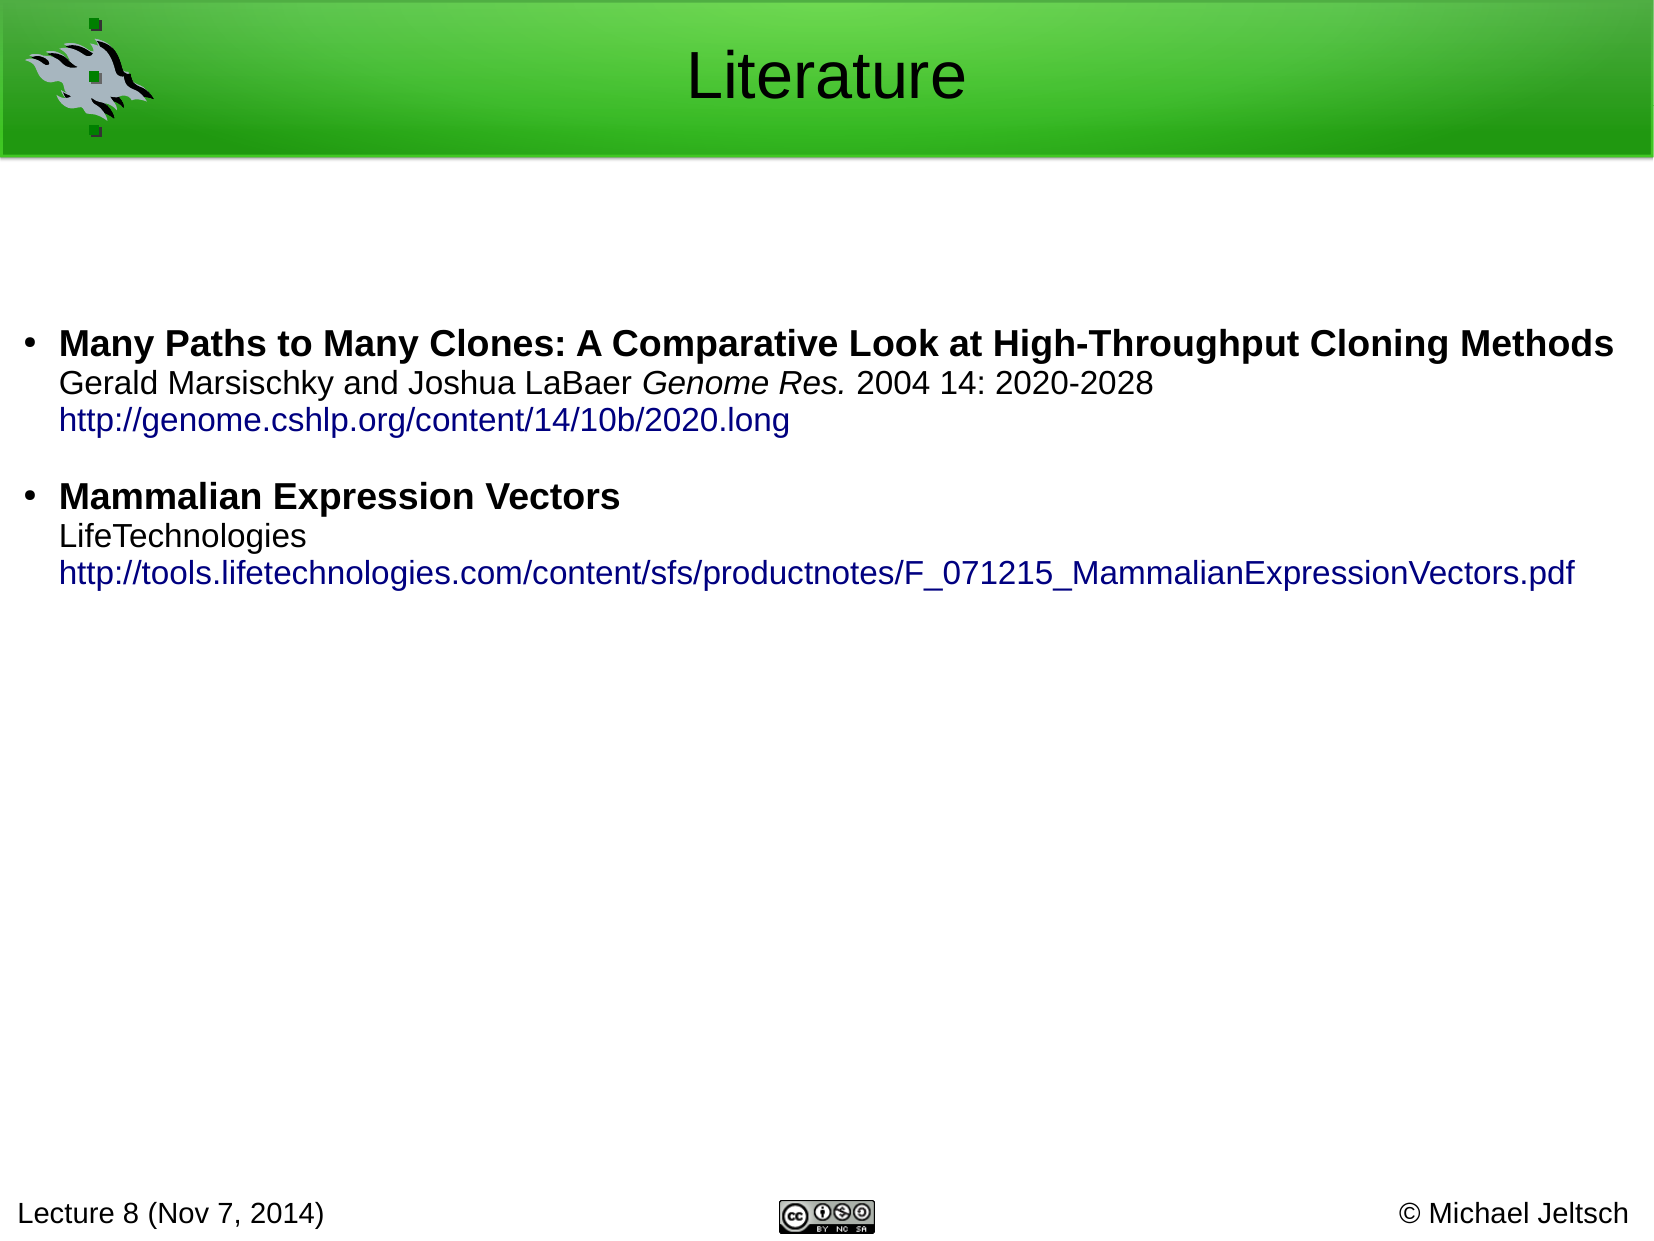

# Literature
Many Paths to Many Clones: A Comparative Look at High-Throughput Cloning Methods
Gerald Marsischky and Joshua LaBaer Genome Res. 2004 14: 2020-2028
http://genome.cshlp.org/content/14/10b/2020.long
Mammalian Expression Vectors
LifeTechnologies
http://tools.lifetechnologies.com/content/sfs/productnotes/F_071215_MammalianExpressionVectors.pdf